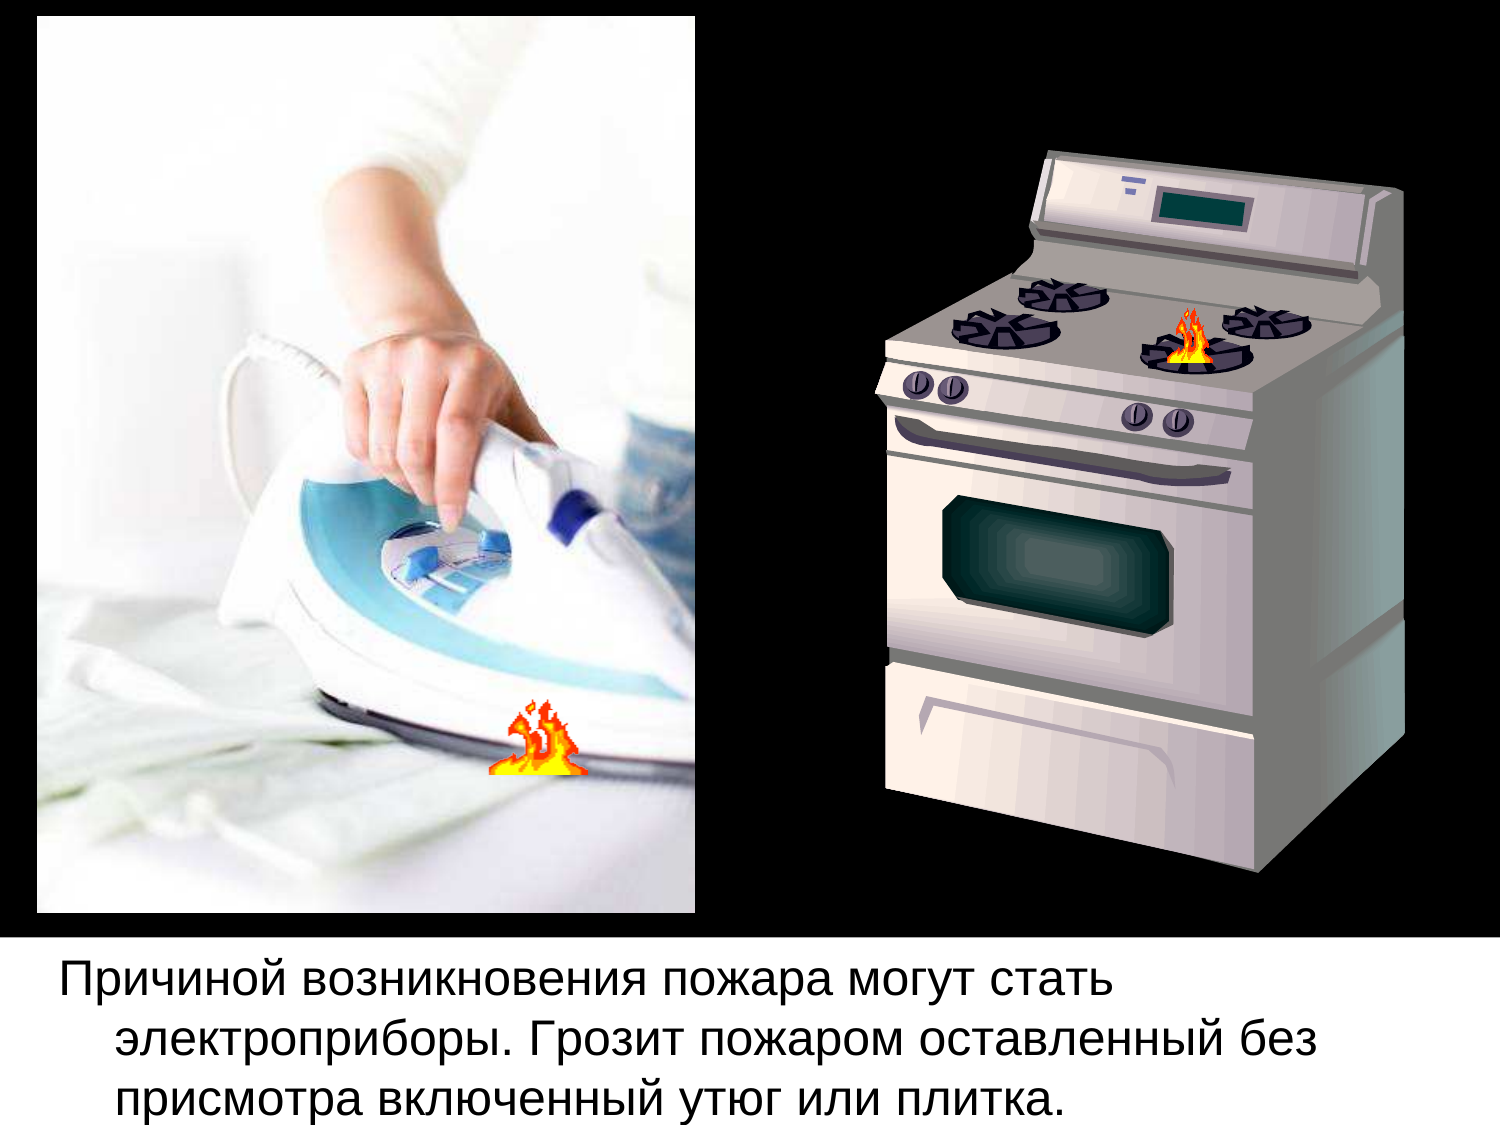

# Причиной возникновения пожара могут стать электроприборы. Грозит пожаром оставленный без присмотра включенный утюг или плитка.
Причиной возникновения пожара могут стать электроприборы. Грозит пожаром оставленный без присмотра включенный утюг или плитка.